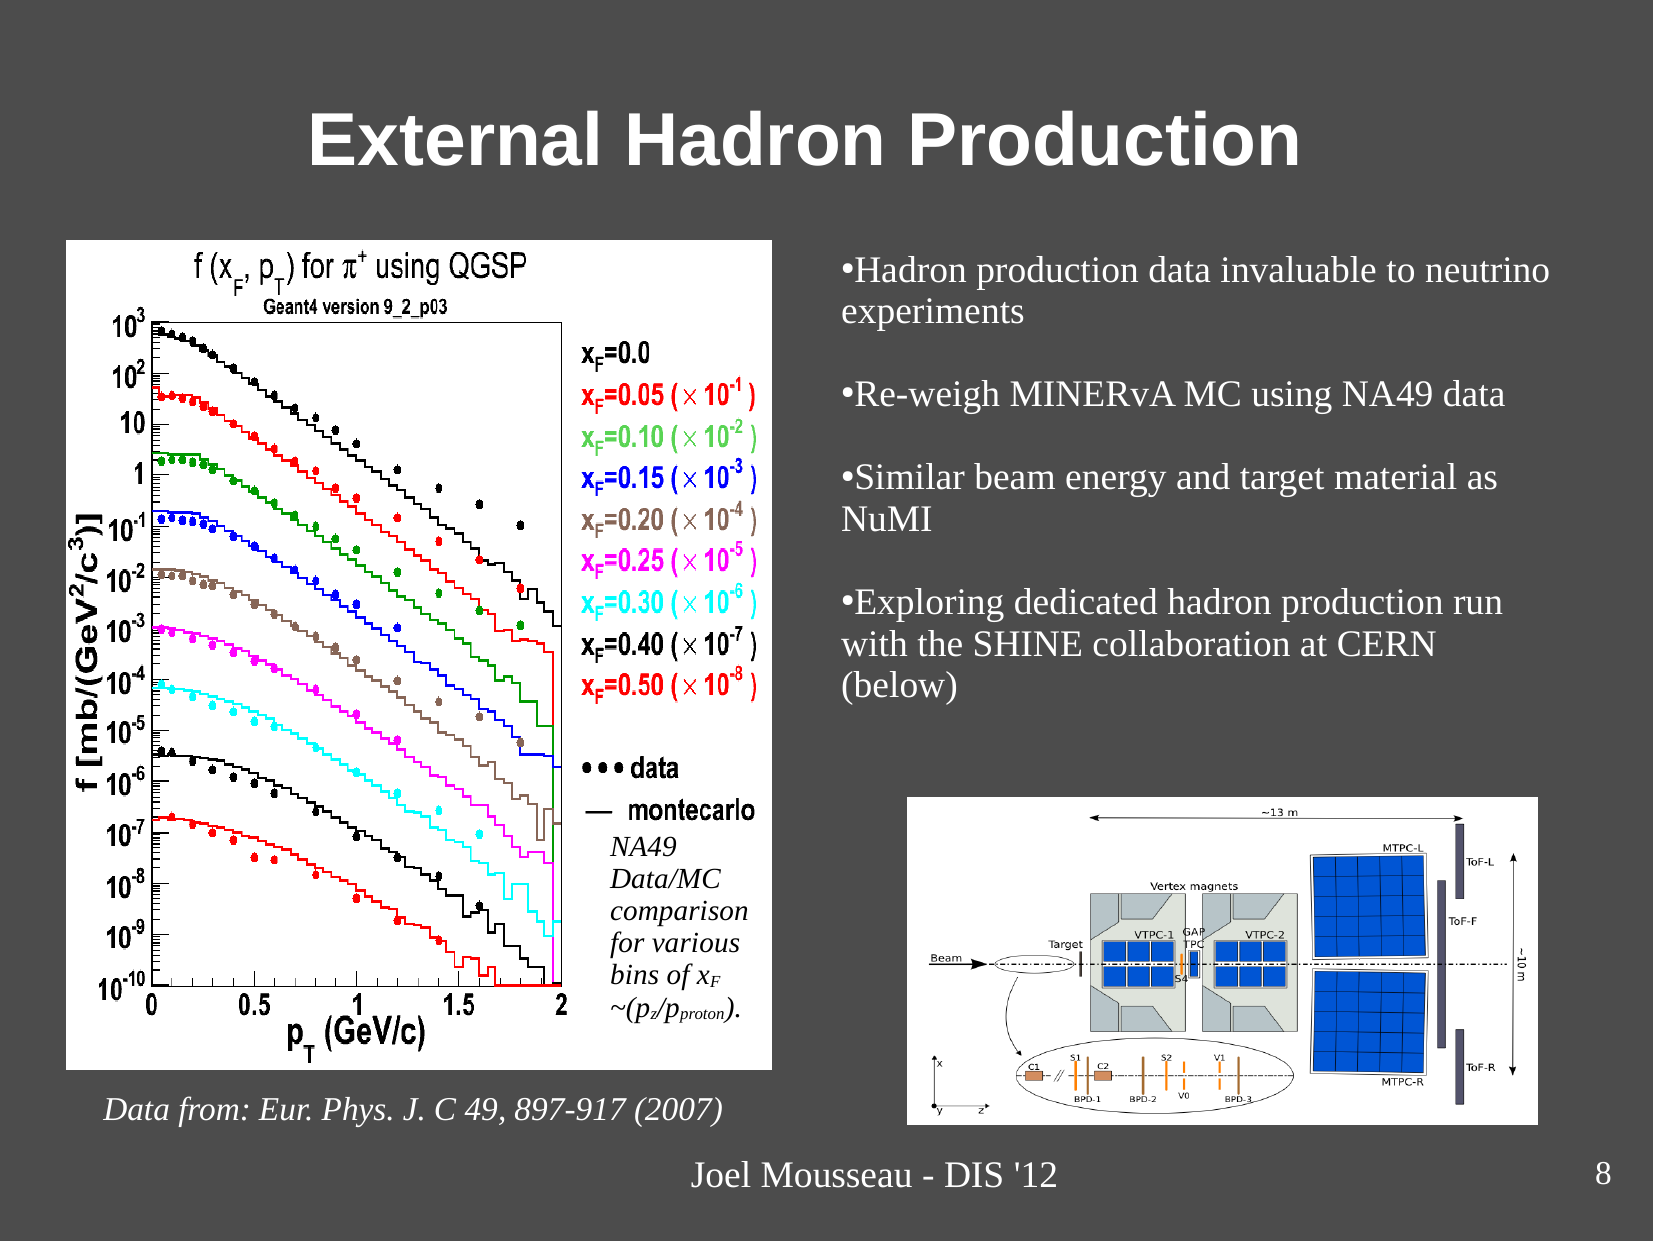

# External Hadron Production
Hadron production data invaluable to neutrino experiments
Re-weigh MINERvA MC using NA49 data
Similar beam energy and target material as NuMI
Exploring dedicated hadron production run with the SHINE collaboration at CERN (below)
NA49 Data/MC comparison for various bins of xF ~(pz/pproton).
Data from: Eur. Phys. J. C 49, 897-917 (2007)
Joel Mousseau - DIS '12
8